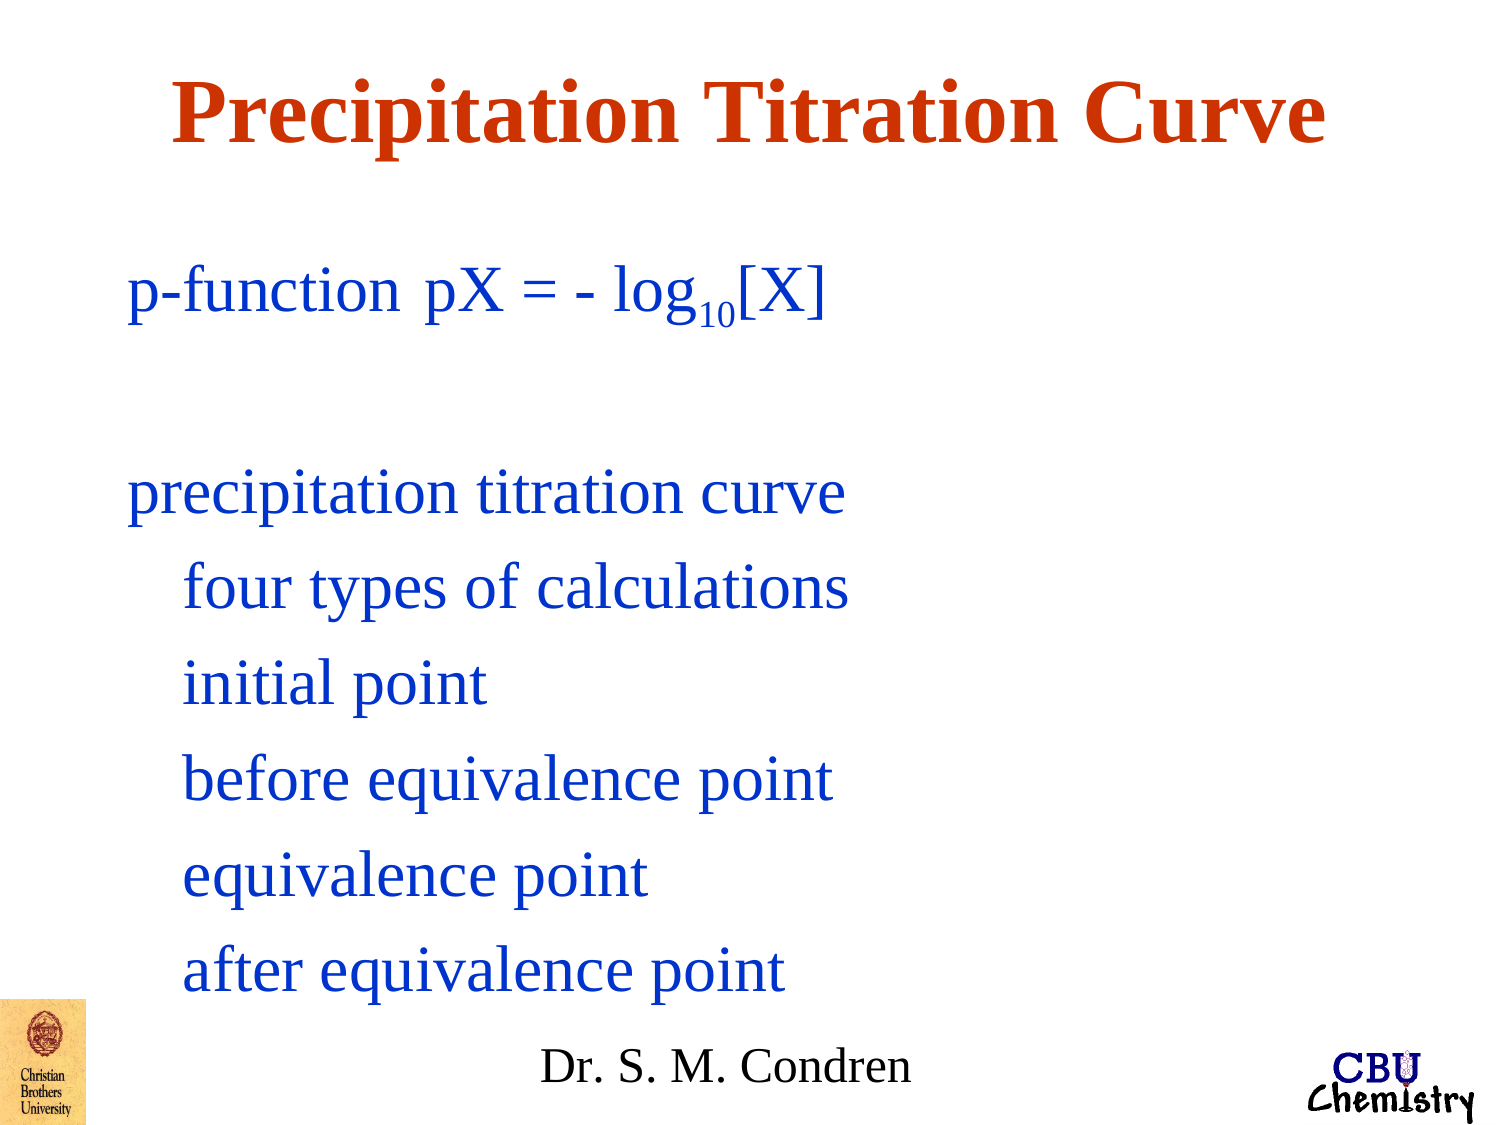

# Precipitation Titration Curve
p-function		pX = - log10[X]
precipitation titration curve
	four types of calculations
		initial point
		before equivalence point
		equivalence point
		after equivalence point